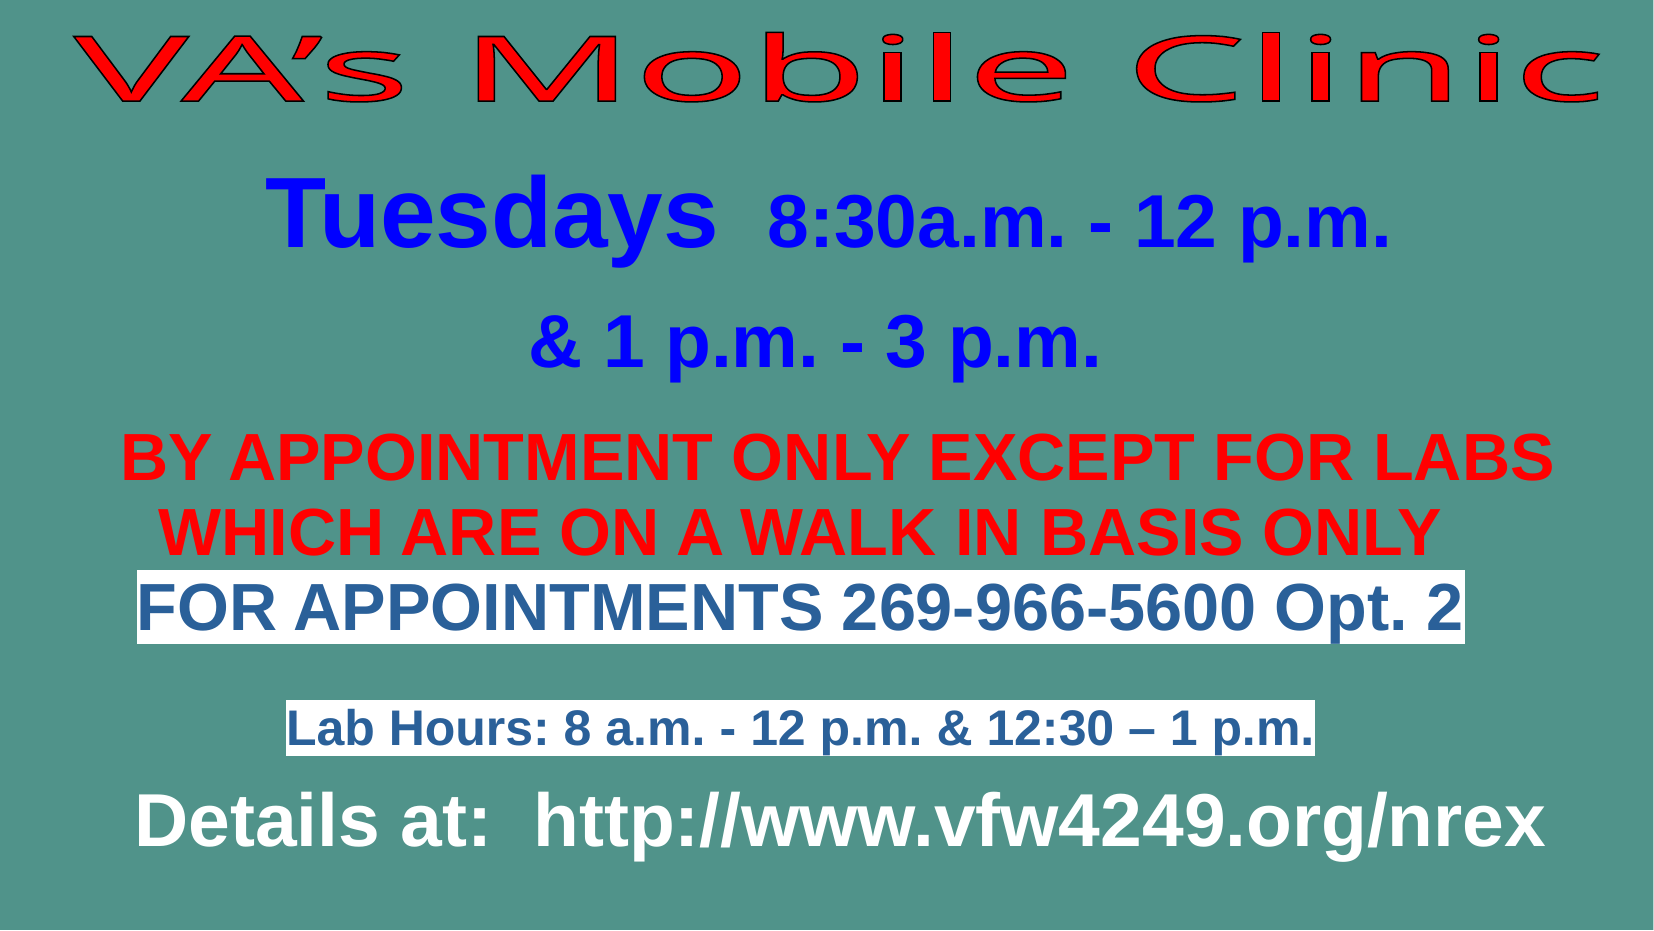

VA’s Mobile Clinic
 Tuesdays 8:30a.m. - 12 p.m.
& 1 p.m. - 3 p.m.
	BY APPOINTMENT ONLY EXCEPT FOR LABS WHICH ARE ON A WALK IN BASIS ONLY
FOR APPOINTMENTS 269-966-5600 Opt. 2
Lab Hours: 8 a.m. - 12 p.m. & 12:30 – 1 p.m.
Details at: http://www.vfw4249.org/nrex